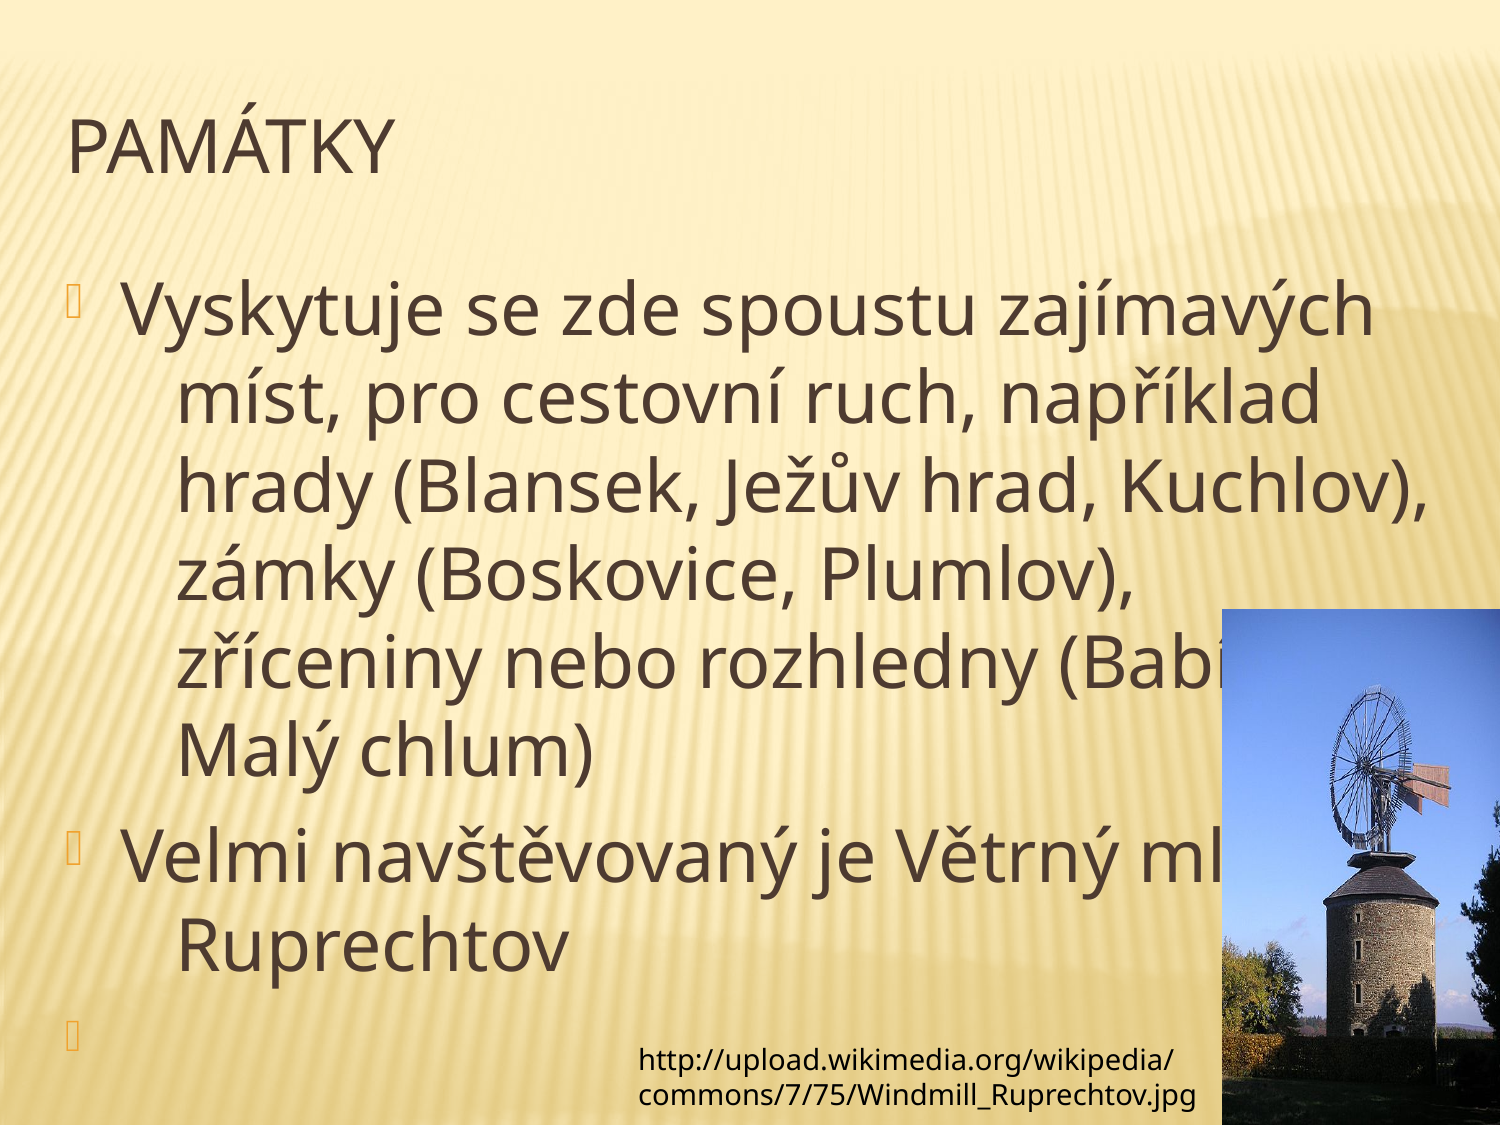

# Památky
Vyskytuje se zde spoustu zajímavých míst, pro cestovní ruch, například hrady (Blansek, Ježův hrad, Kuchlov), zámky (Boskovice, Plumlov), zříceniny nebo rozhledny (Babí lom, Malý chlum)
Velmi navštěvovaný je Větrný mlýn Ruprechtov
http://upload.wikimedia.org/wikipedia/commons/7/75/Windmill_Ruprechtov.jpg